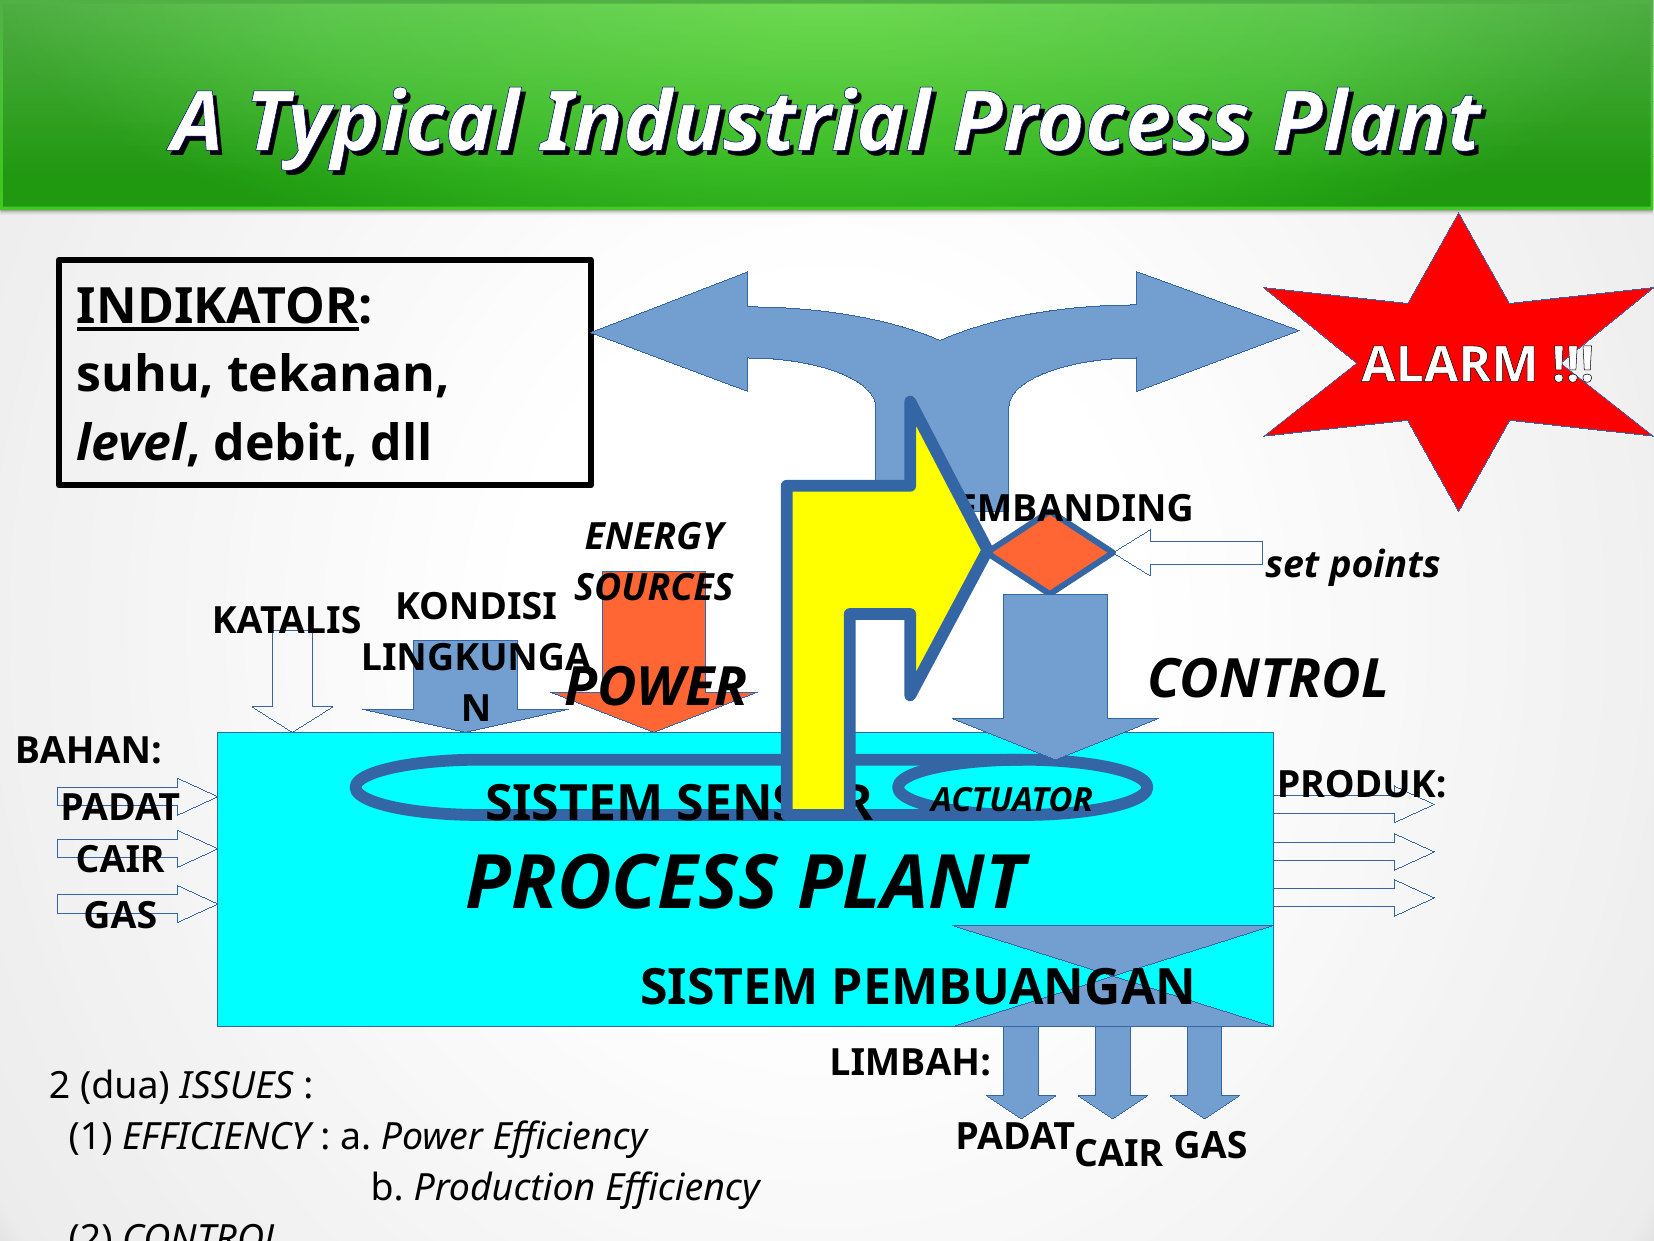

# A Typical Industrial Process Plant
INDIKATOR:
suhu, tekanan, level, debit, dll
ALARM !!!
PEMBANDING
ENERGY SOURCES
set points
KONDISI
LINGKUNGAN
KATALIS
CONTROL
POWER
PROCESS PLANT
PRODUK:
SISTEM SENSOR
ACTUATOR
PADAT
CAIR
GAS
SISTEM PEMBUANGAN
LIMBAH:
PADAT
GAS
CAIR
BAHAN:
2 (dua) ISSUES :
 (1) EFFICIENCY : a. Power Efficiency
 b. Production Efficiency
 (2) CONTROL